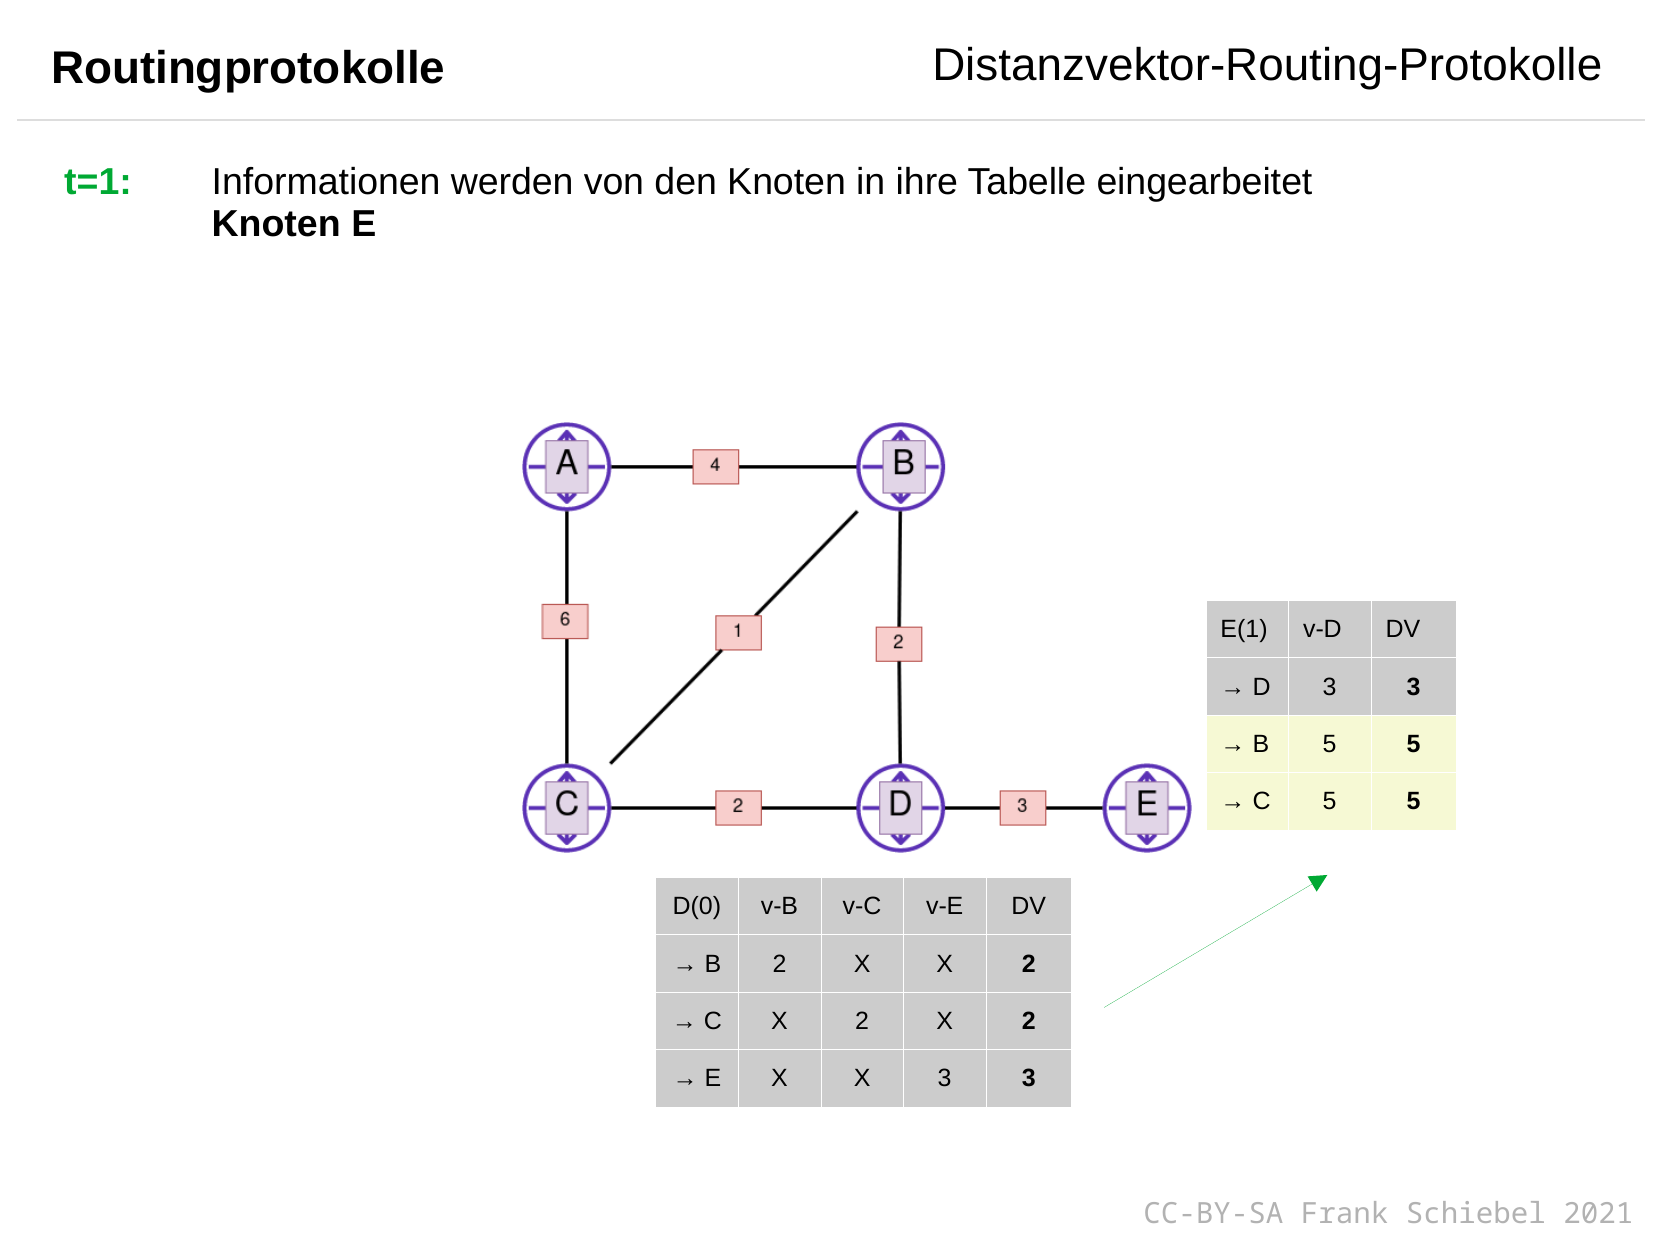

Distanzvektor-Routing-Protokolle
Routingprotokolle
t=1: 	Informationen werden von den Knoten in ihre Tabelle eingearbeitet
		Knoten E
| E(1) | v-D | DV |
| --- | --- | --- |
| → D | 3 | 3 |
| → B | 5 | 5 |
| → C | 5 | 5 |
| D(0) | v-B | v-C | v-E | DV |
| --- | --- | --- | --- | --- |
| → B | 2 | X | X | 2 |
| → C | X | 2 | X | 2 |
| → E | X | X | 3 | 3 |